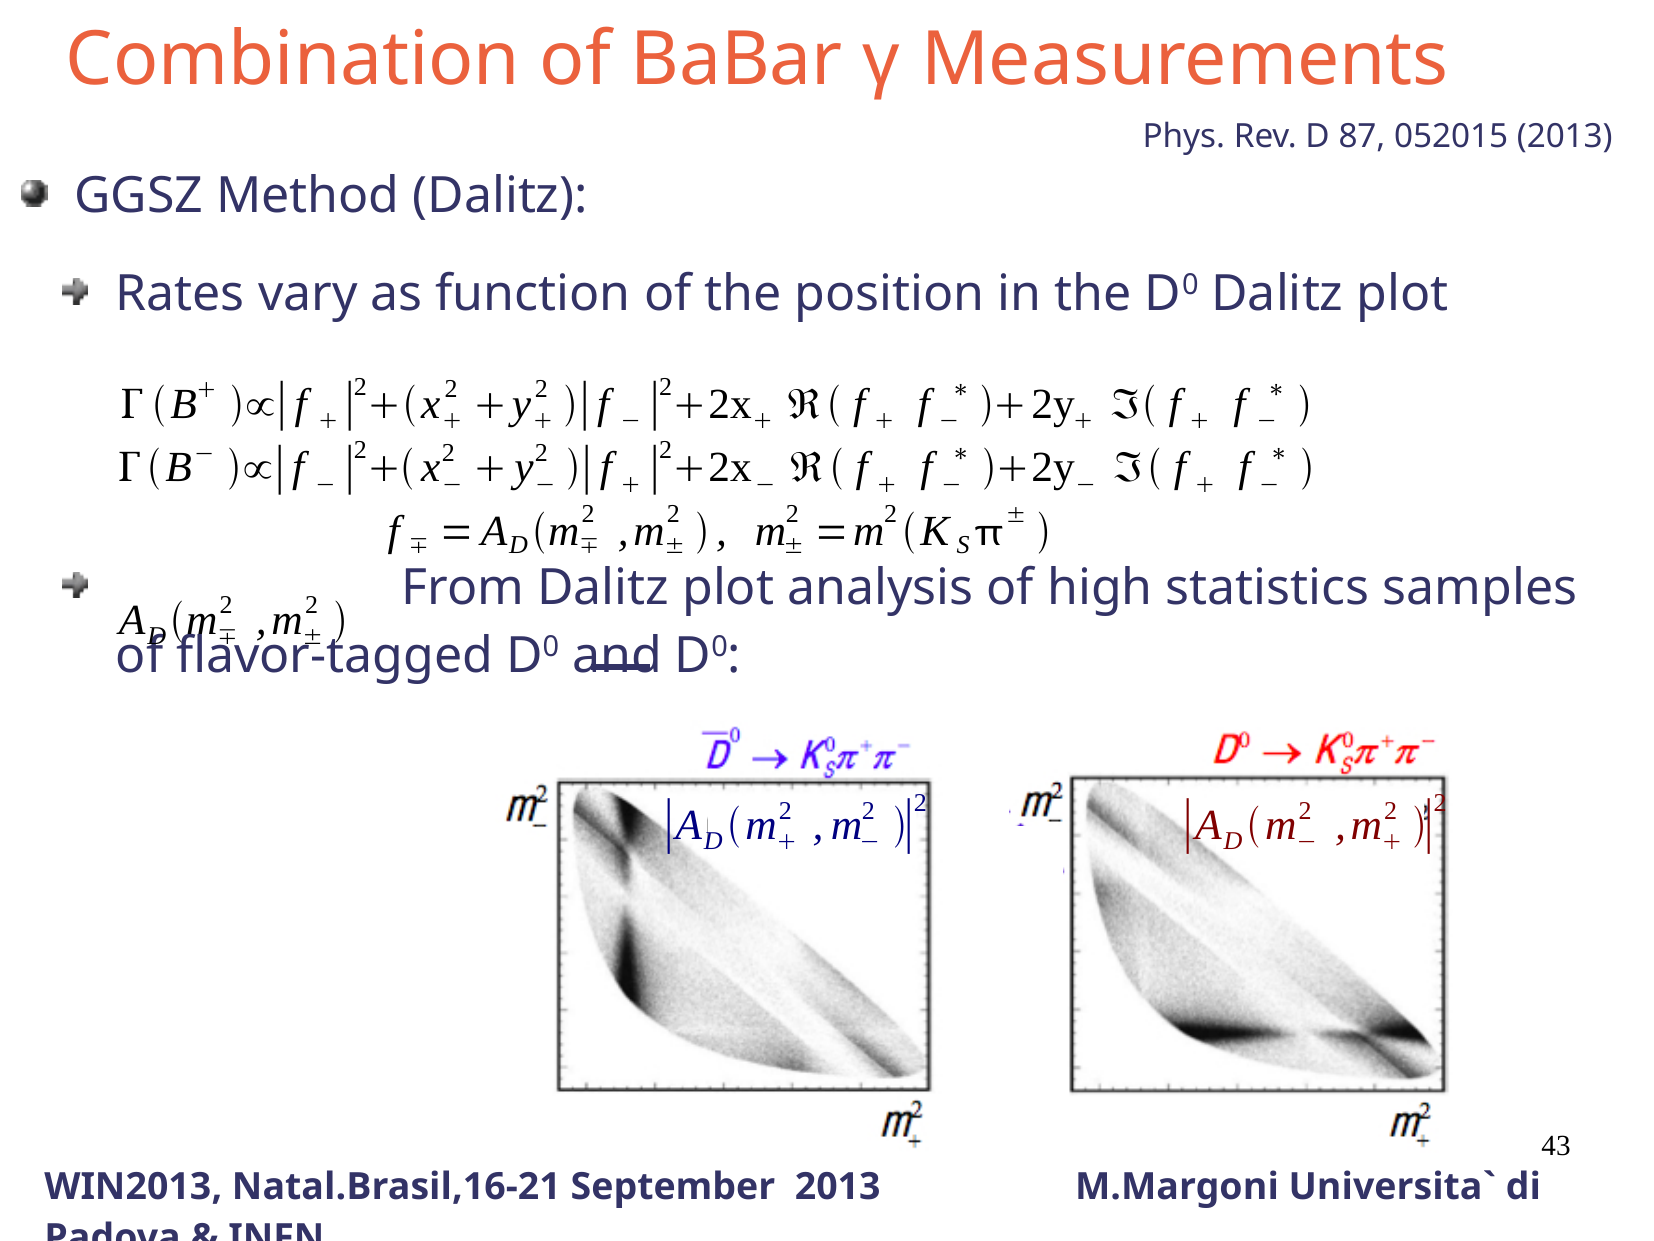

Combination of BaBar γ Measurements
Phys. Rev. D 87, 052015 (2013)
# GGSZ Method (Dalitz):
Rates vary as function of the position in the D0 Dalitz plot
 From Dalitz plot analysis of high statistics samples of flavor-tagged D0 and D0:
43
WIN2013, Natal.Brasil,16-21 September 2013 M.Margoni Universita` di Padova & INFN